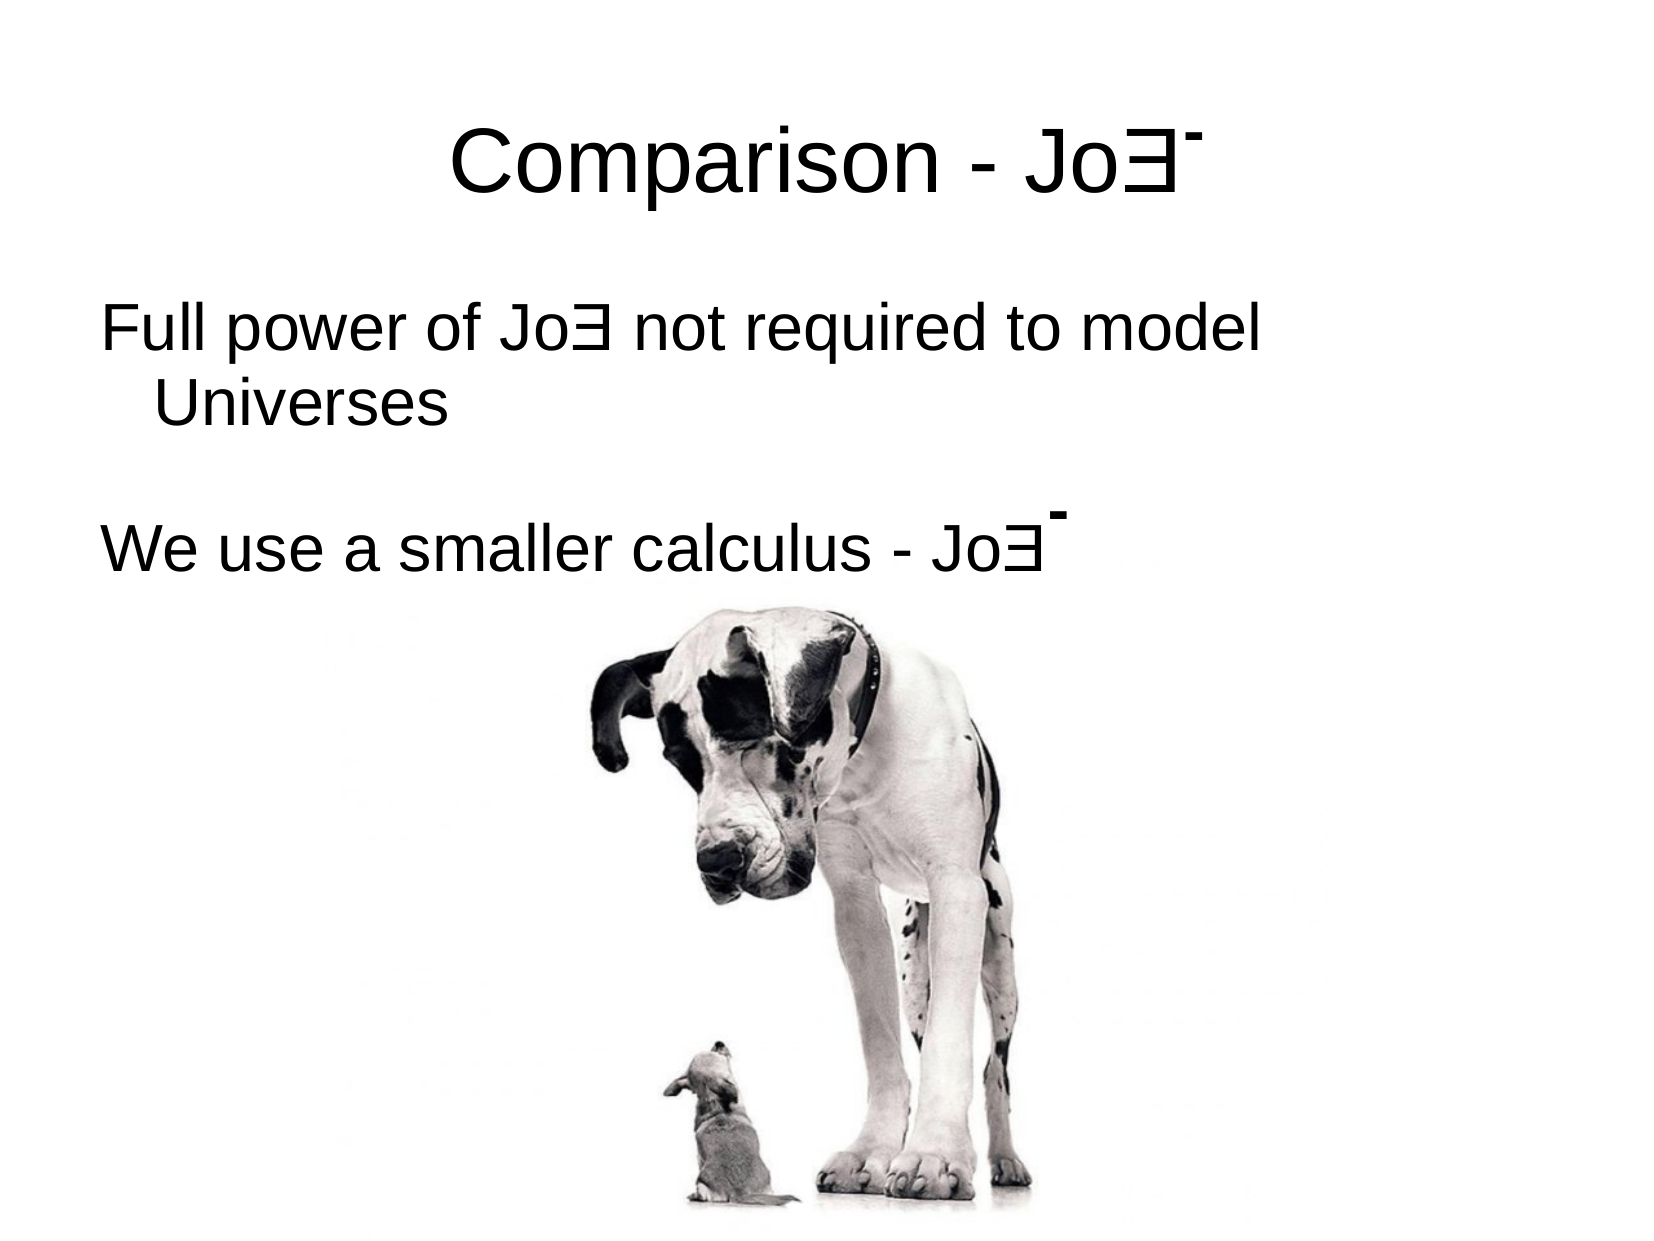

# Comparison - JoƎ-
Full power of JoƎ not required to model Universes
We use a smaller calculus - JoƎ-